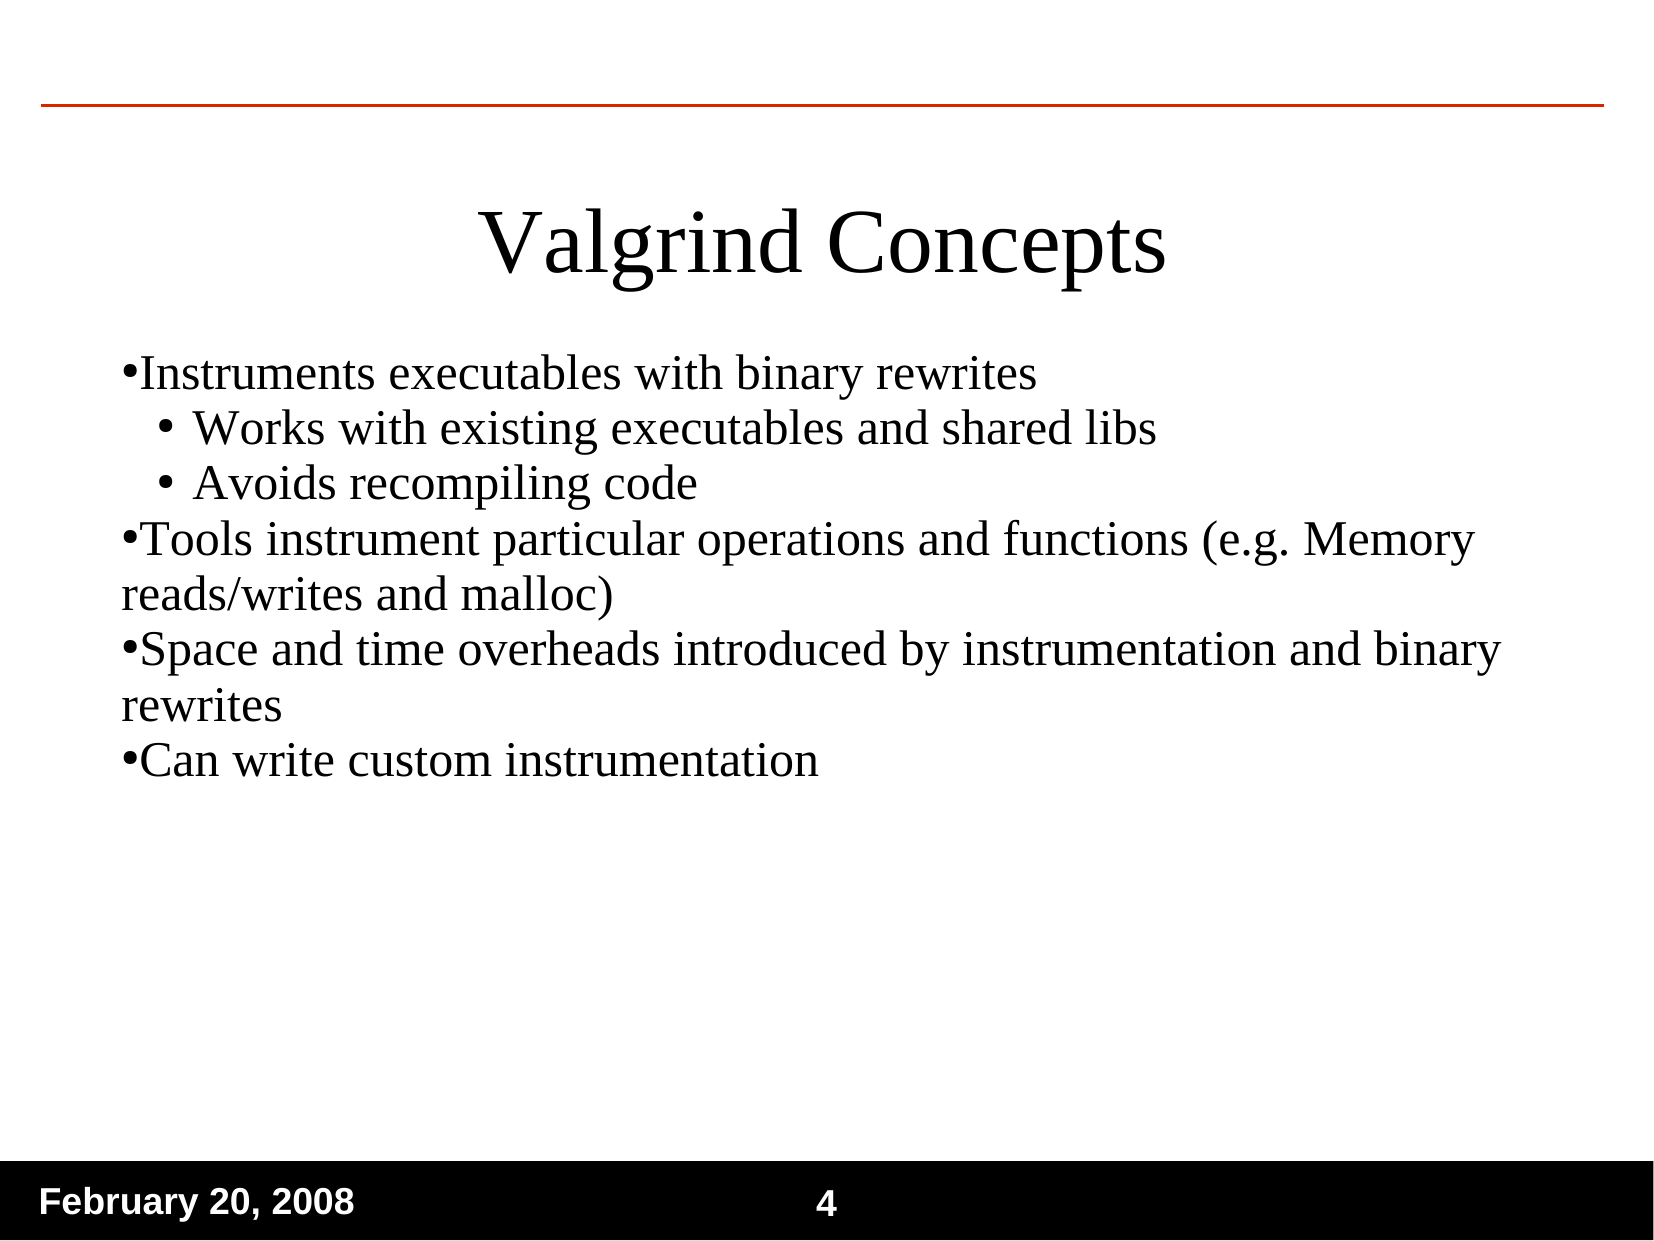

# Valgrind Concepts
Instruments executables with binary rewrites
Works with existing executables and shared libs
Avoids recompiling code
Tools instrument particular operations and functions (e.g. Memory reads/writes and malloc)
Space and time overheads introduced by instrumentation and binary rewrites
Can write custom instrumentation